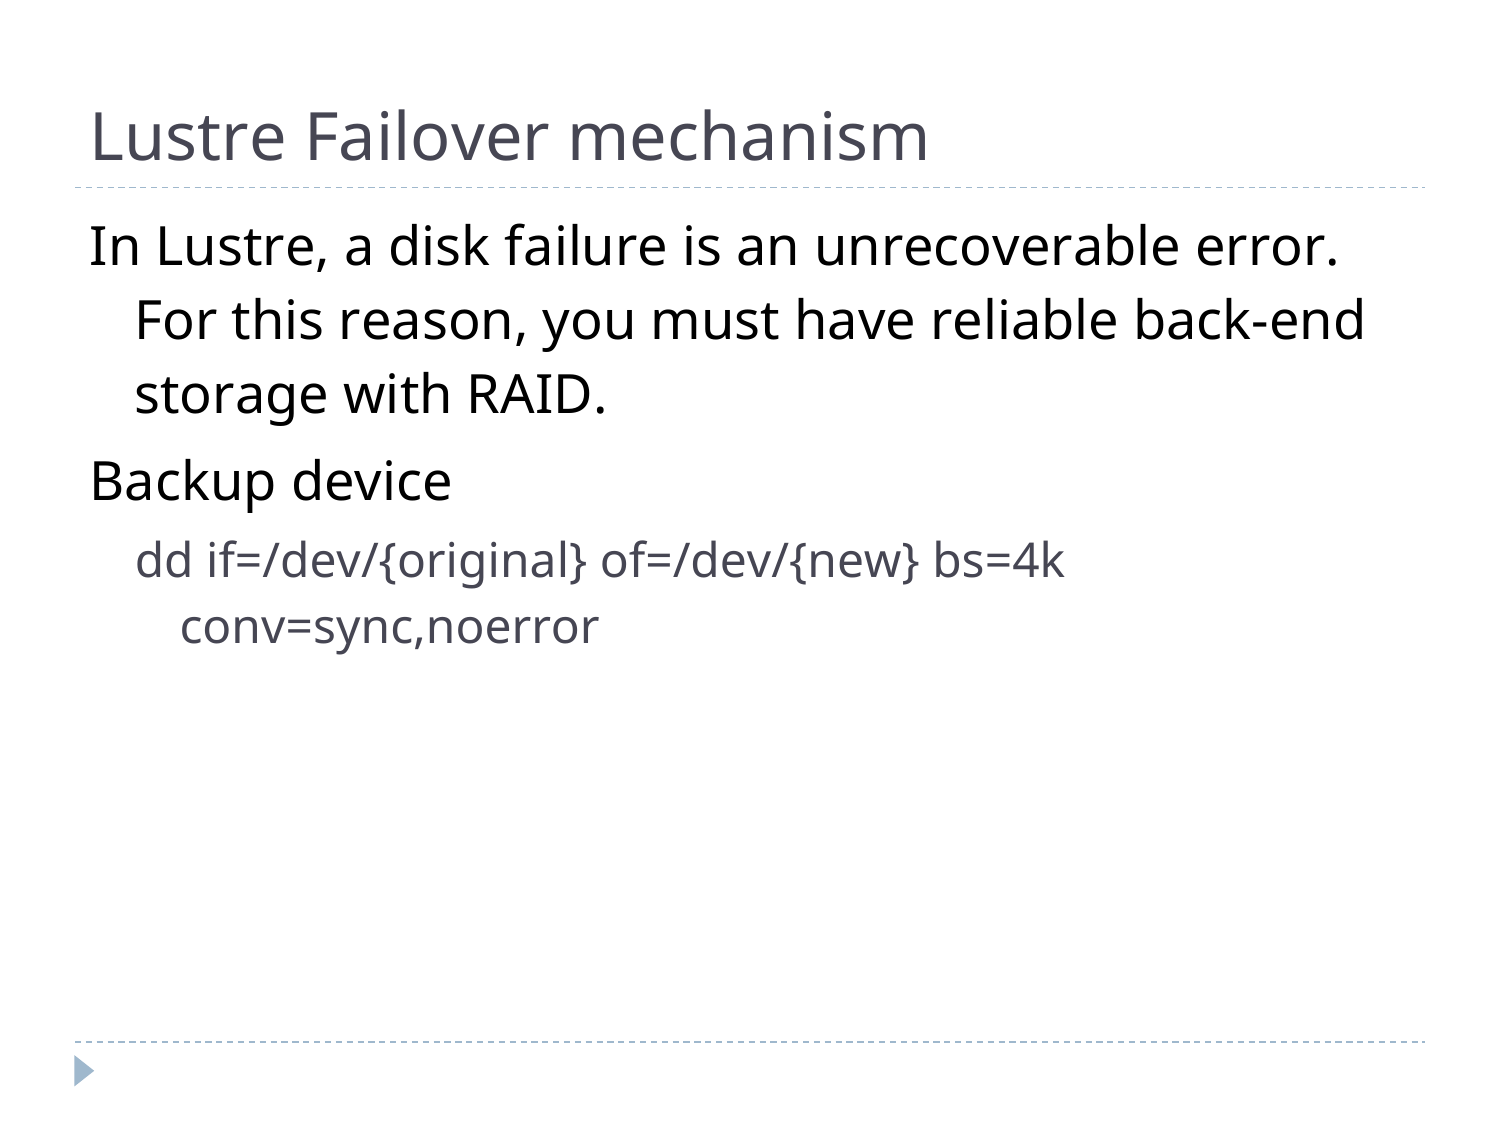

# Lustre Failover mechanism
In Lustre, a disk failure is an unrecoverable error. For this reason, you must have reliable back-end storage with RAID.
Backup device
dd if=/dev/{original} of=/dev/{new} bs=4k conv=sync,noerror